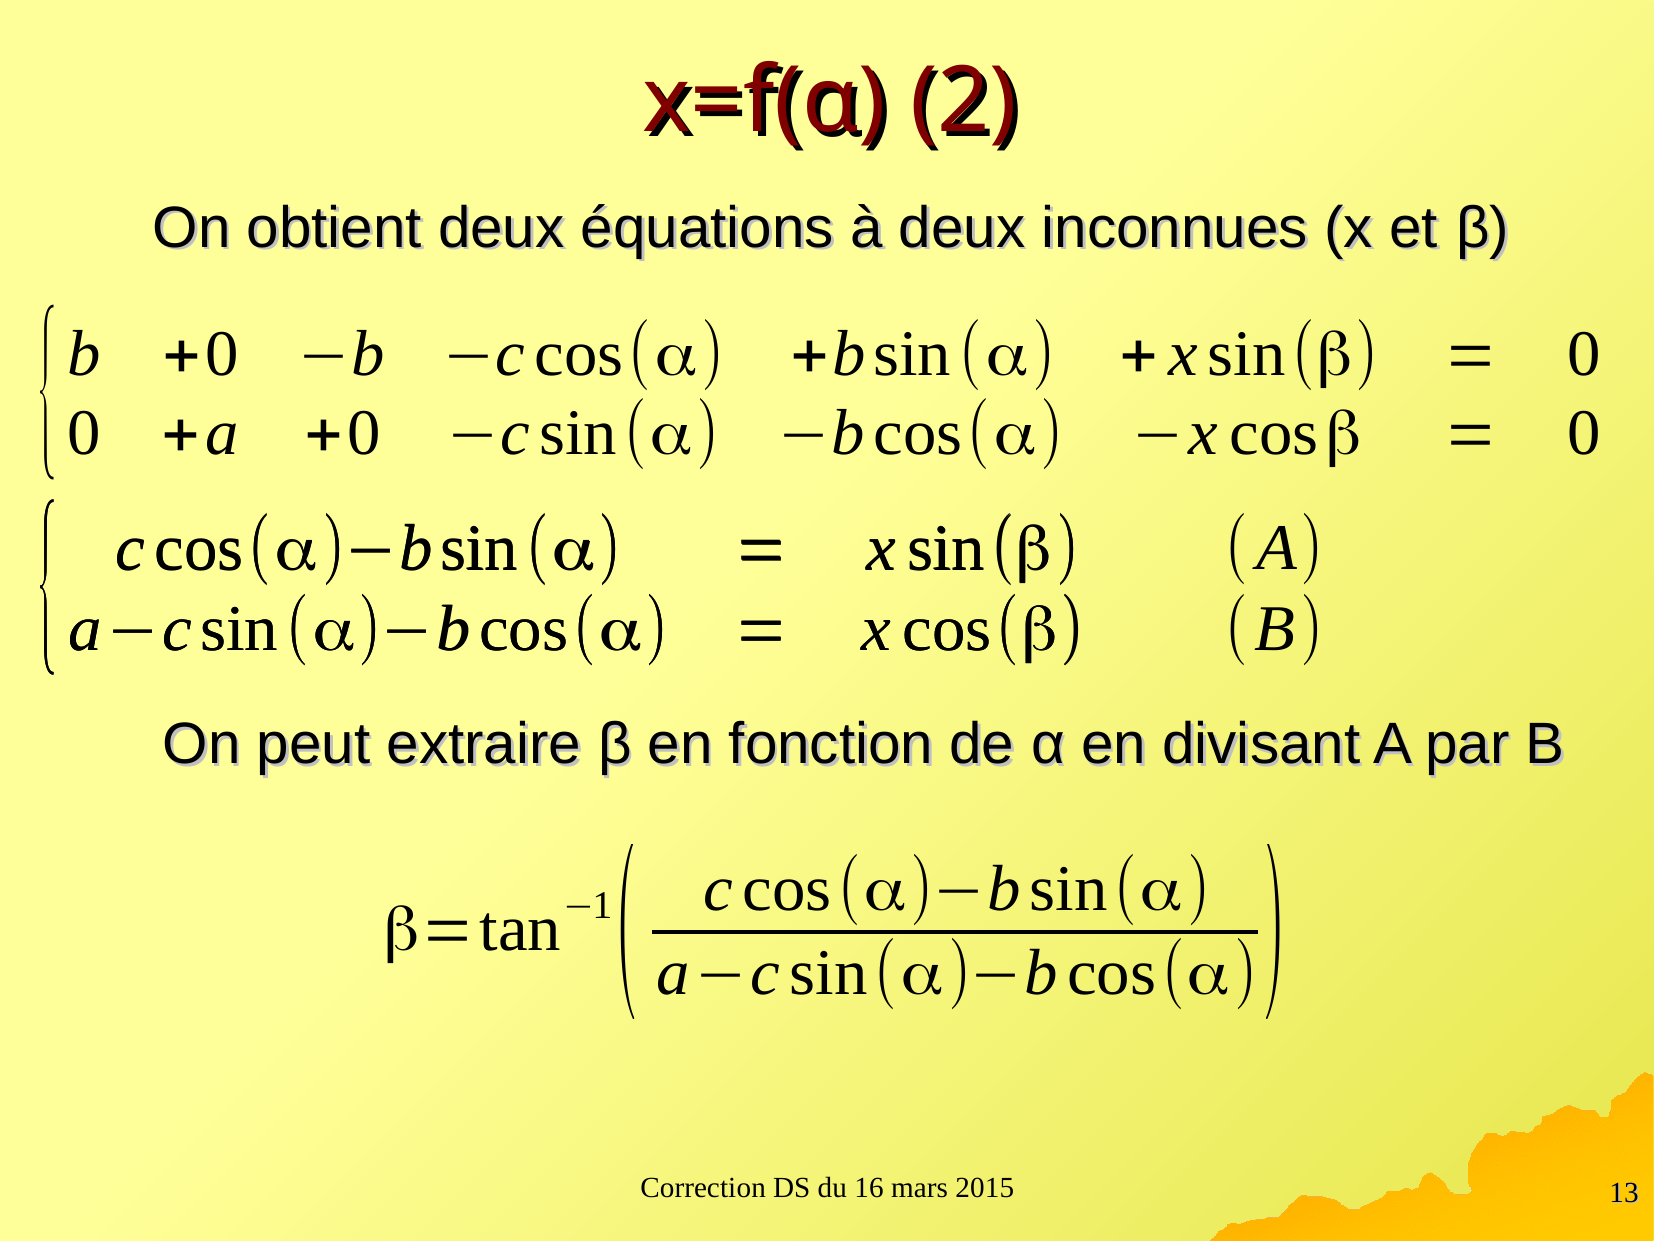

# x=f(α) (2)
On obtient deux équations à deux inconnues (x et β)
On peut extraire β en fonction de α en divisant A par B
Correction DS du 16 mars 2015